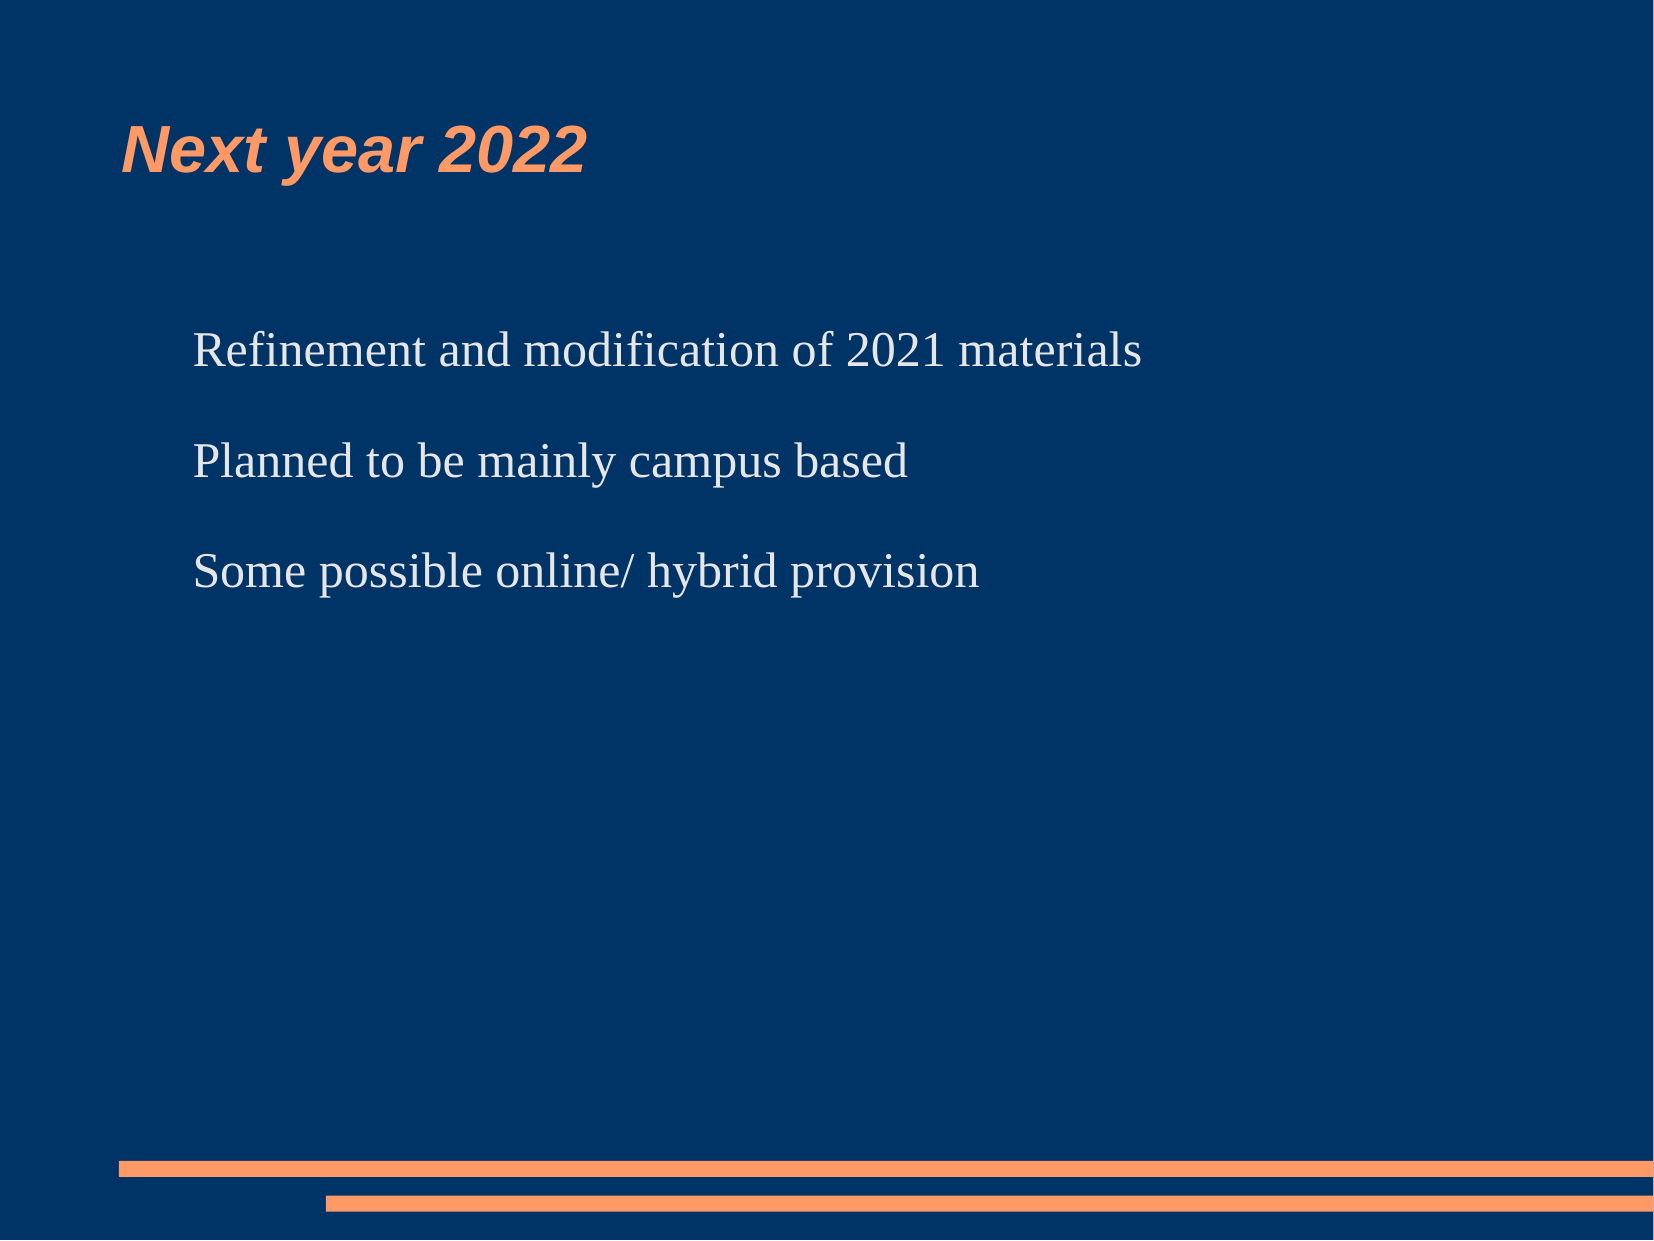

# Next year 2022
Refinement and modification of 2021 materials
Planned to be mainly campus based
Some possible online/ hybrid provision